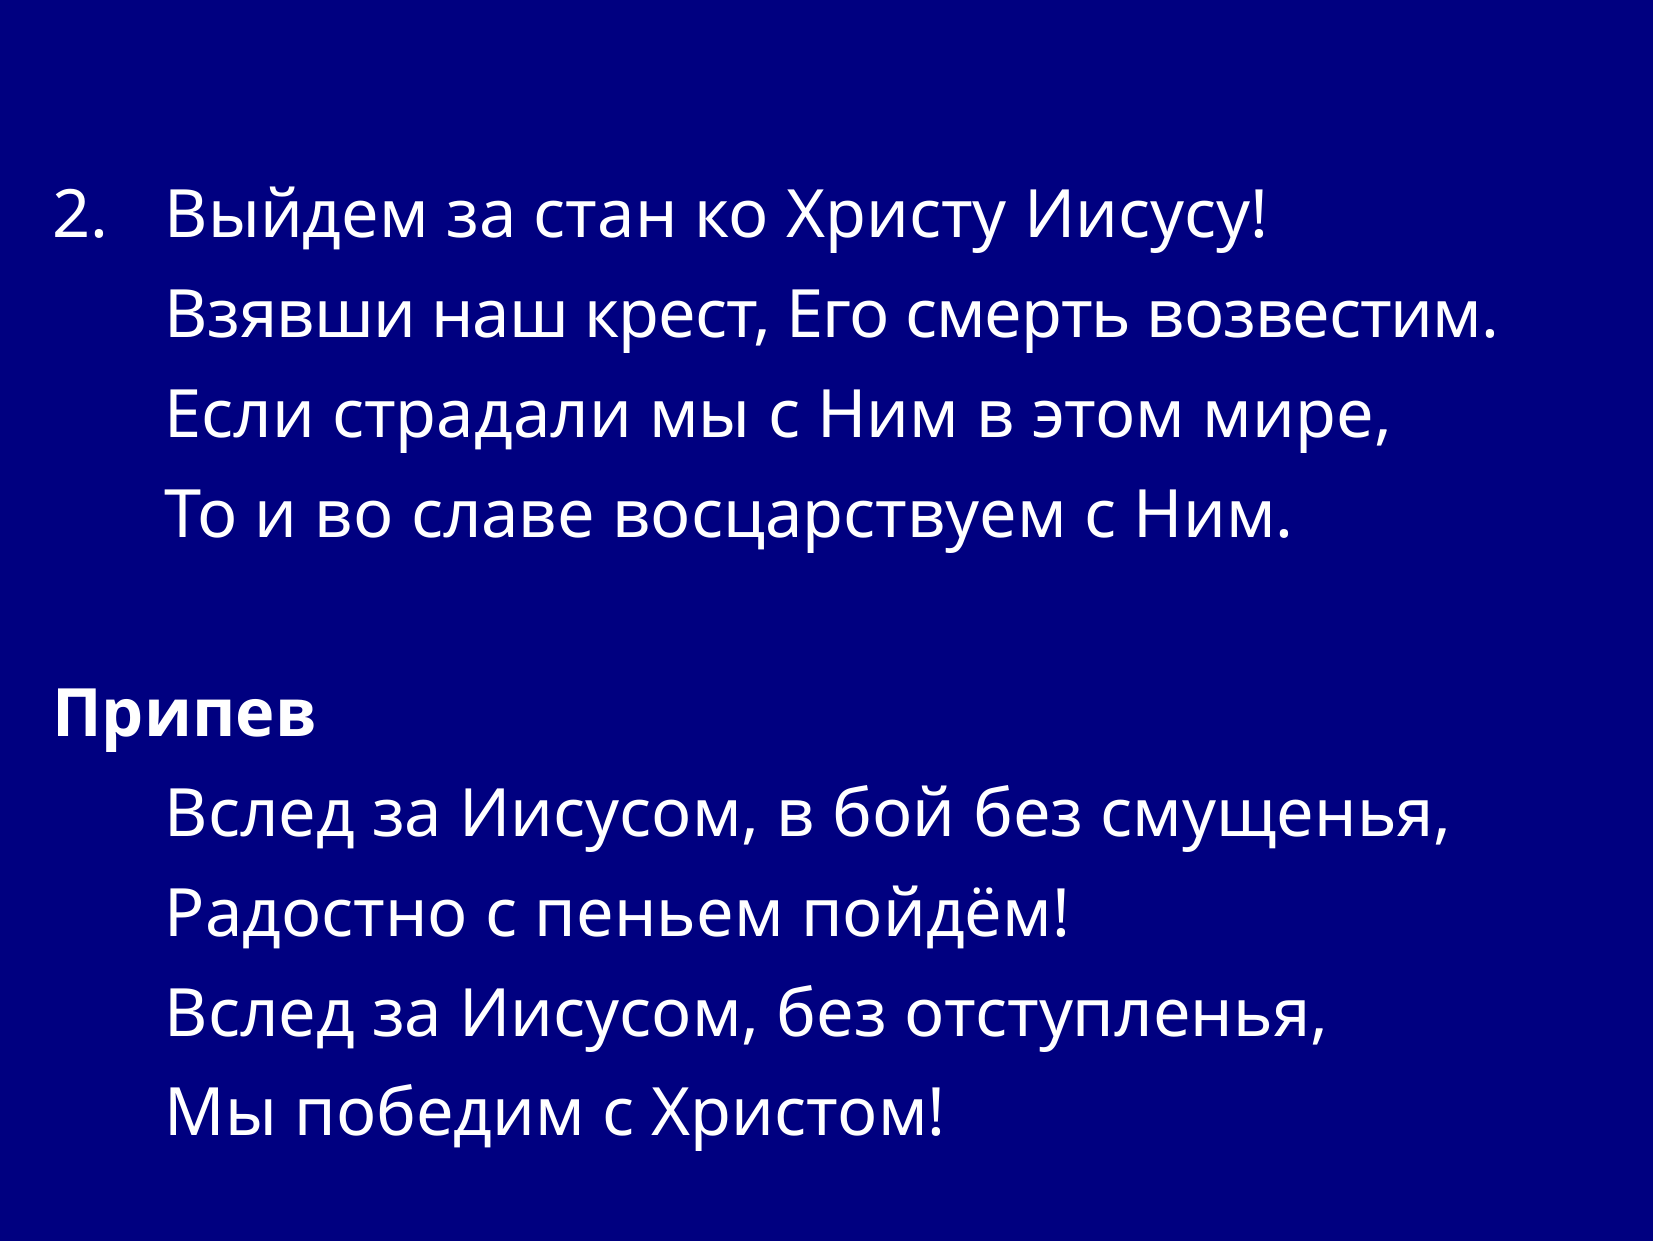

2.	Выйдем за стан ко Христу Иисусу!
	Взявши наш крест, Его смерть возвестим.
	Если страдали мы с Ним в этом мире,
	То и во славе восцарствуем с Ним.
Припев
	Вслед за Иисусом, в бой без смущенья,
	Радостно с пеньем пойдём!
	Вслед за Иисусом, без отступленья,
	Мы победим с Христом!